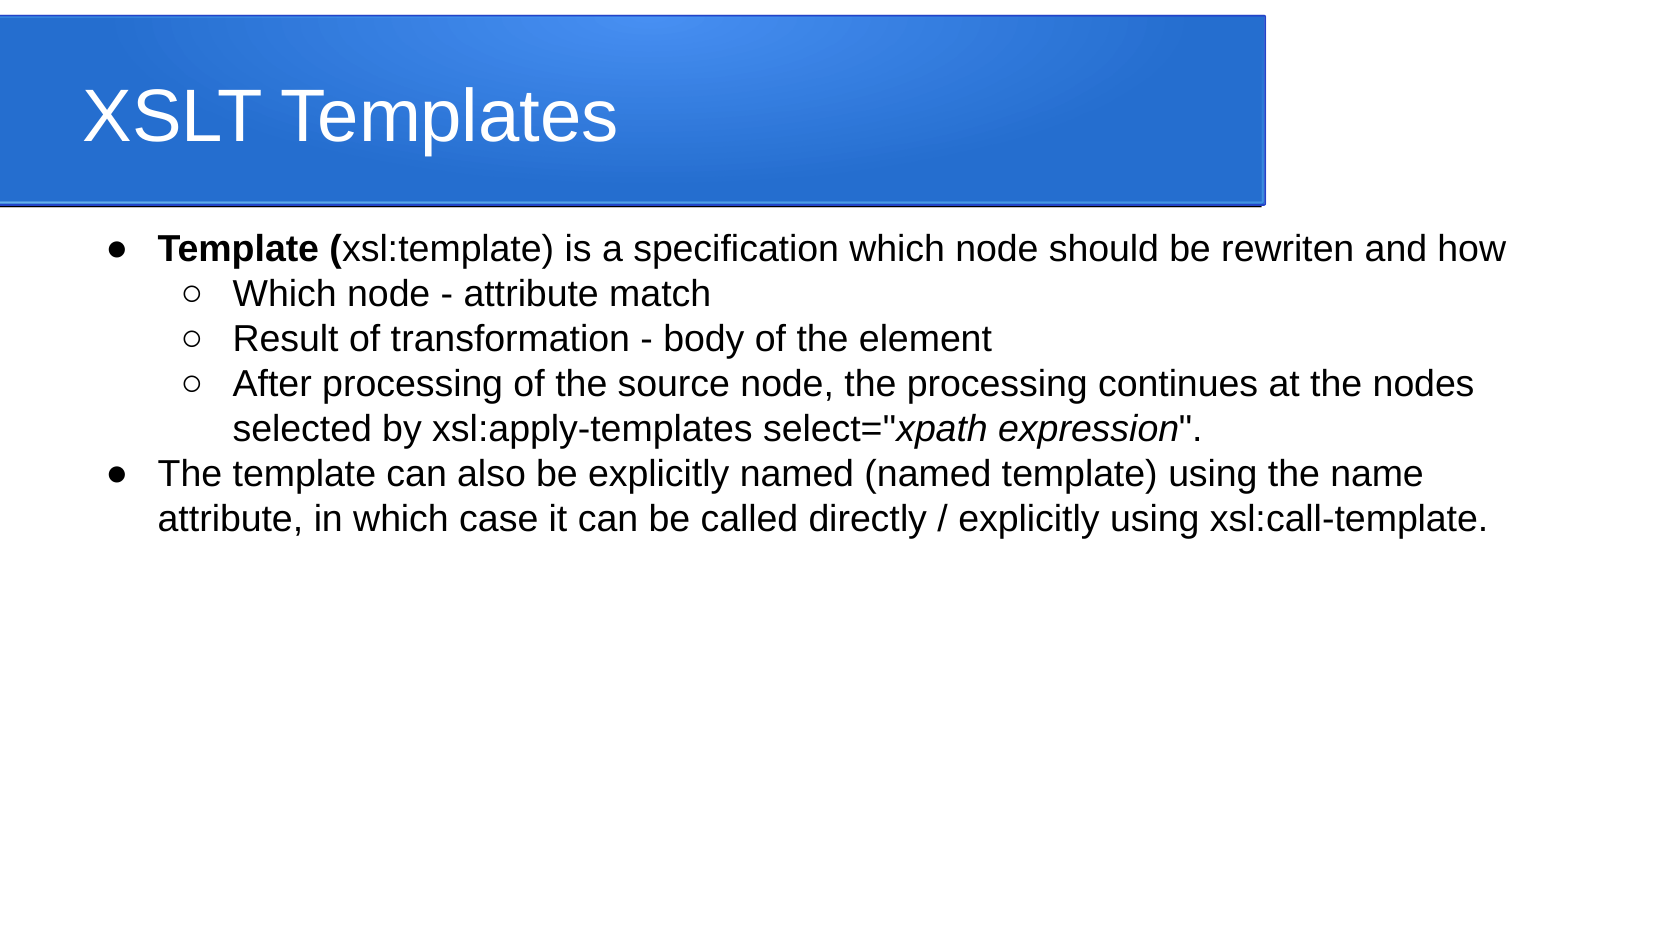

# XSLT Templates
Template (xsl:template) is a specification which node should be rewriten and how
Which node - attribute match
Result of transformation - body of the element
After processing of the source node, the processing continues at the nodes selected by xsl:apply-templates select="xpath expression".
The template can also be explicitly named (named template) using the name attribute, in which case it can be called directly / explicitly using xsl:call-template.